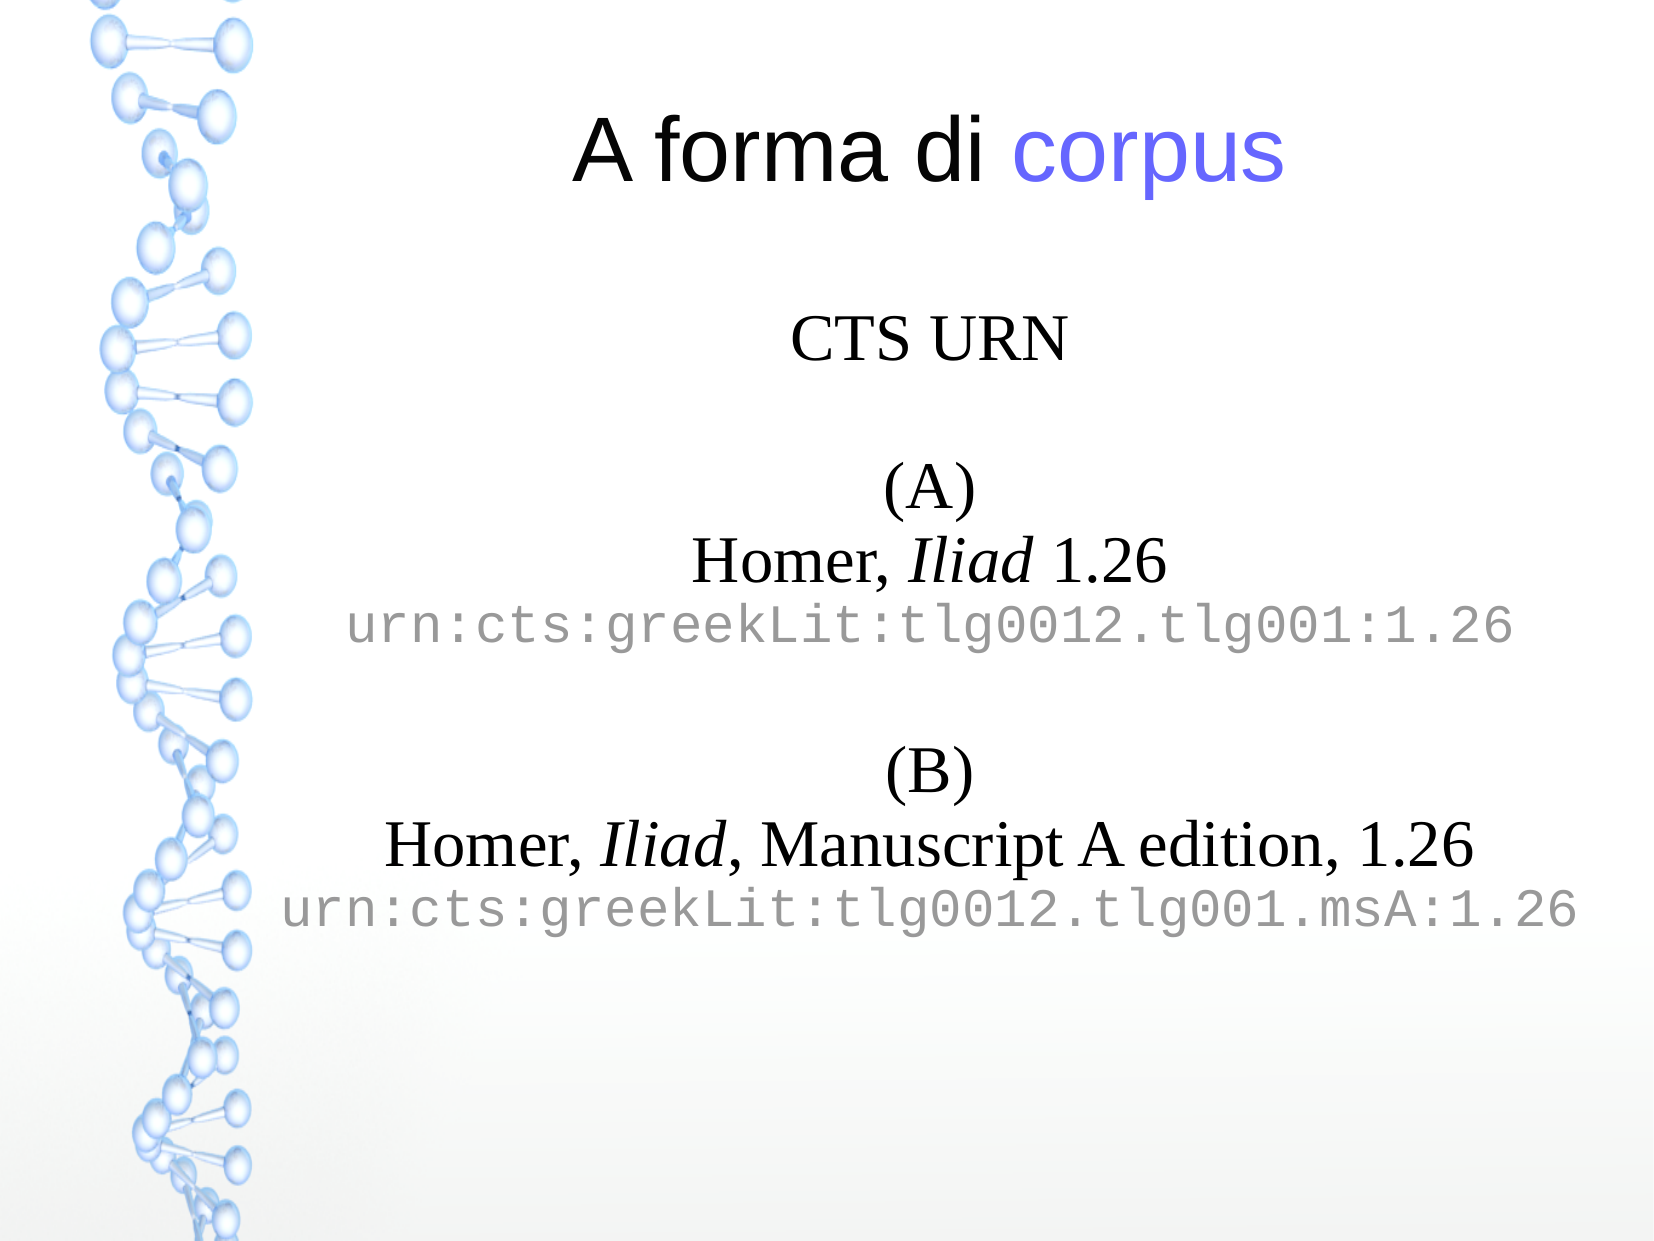

# A forma di corpus
CTS URN
(A)
Homer, Iliad 1.26
urn:cts:greekLit:tlg0012.tlg001:1.26
(B)
Homer, Iliad, Manuscript A edition, 1.26
urn:cts:greekLit:tlg0012.tlg001.msA:1.26